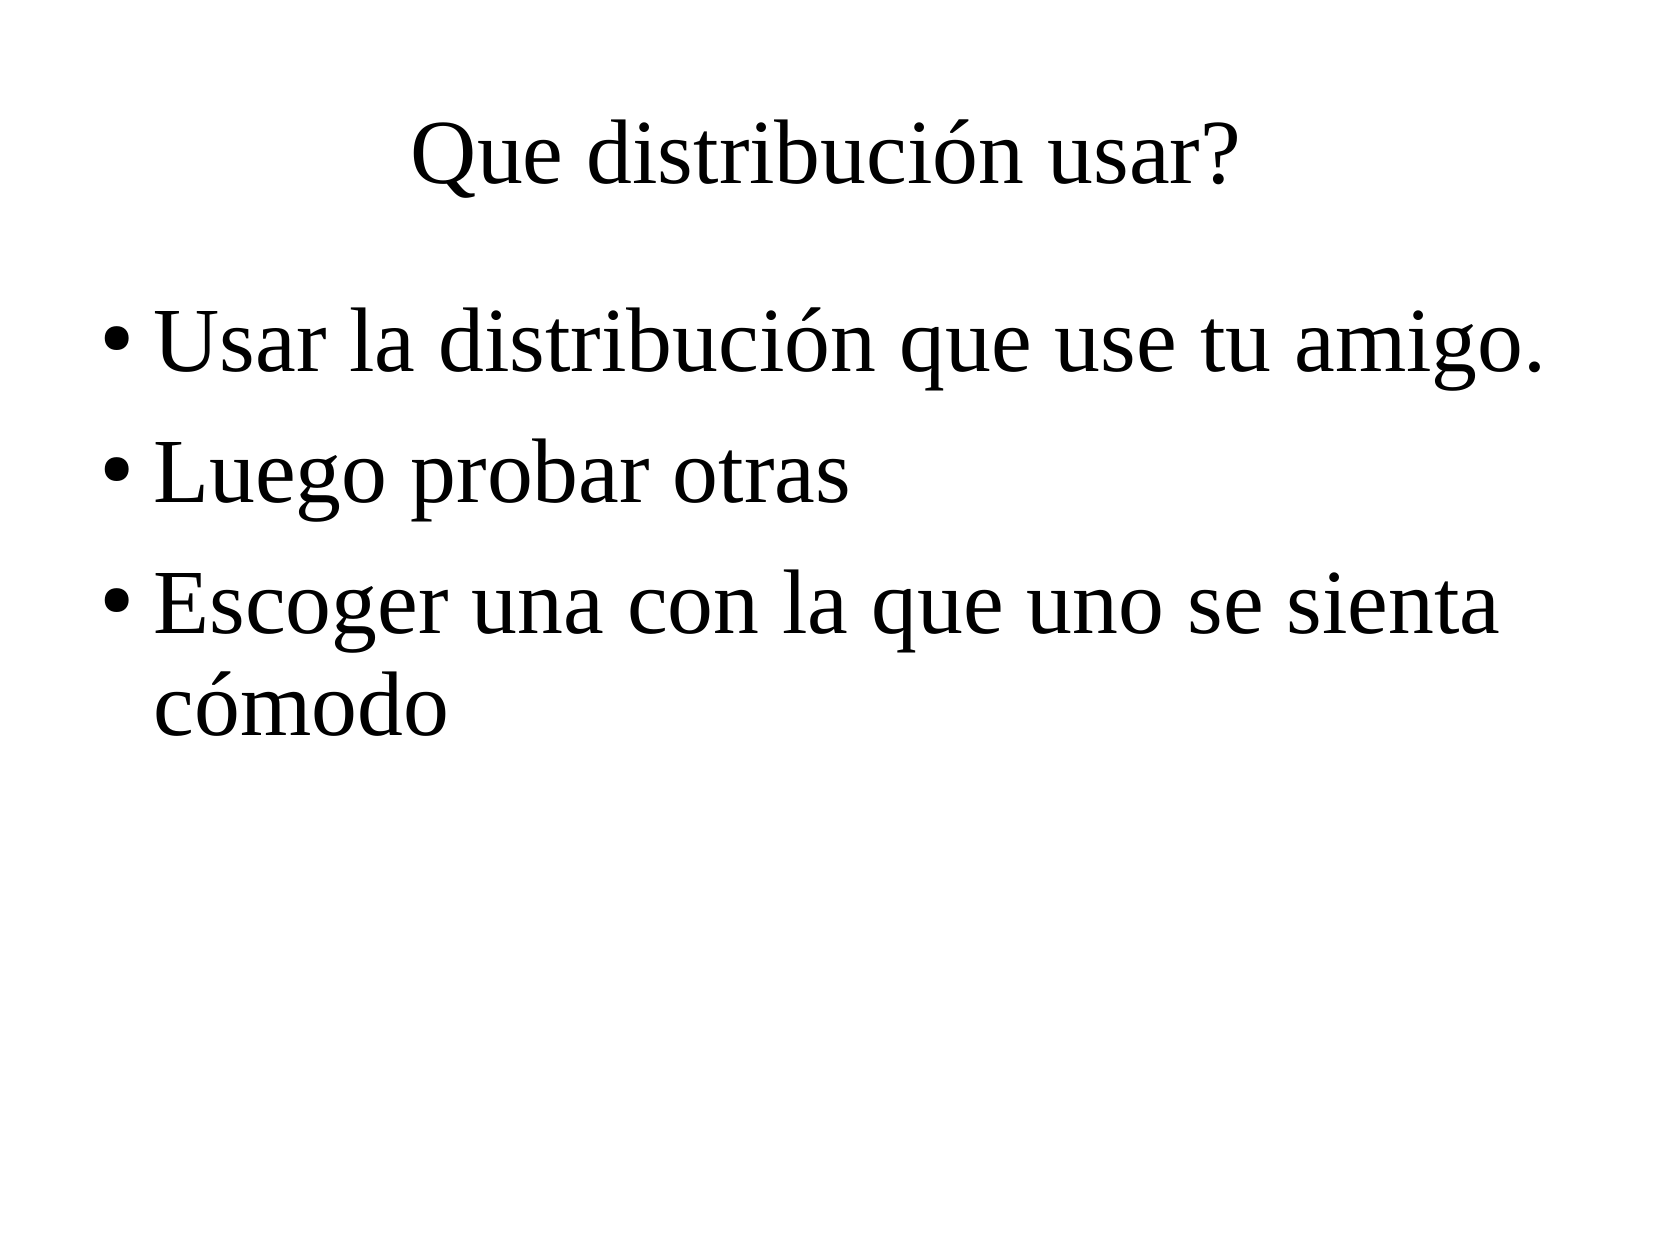

# Que distribución usar?
Usar la distribución que use tu amigo.
Luego probar otras
Escoger una con la que uno se sienta cómodo